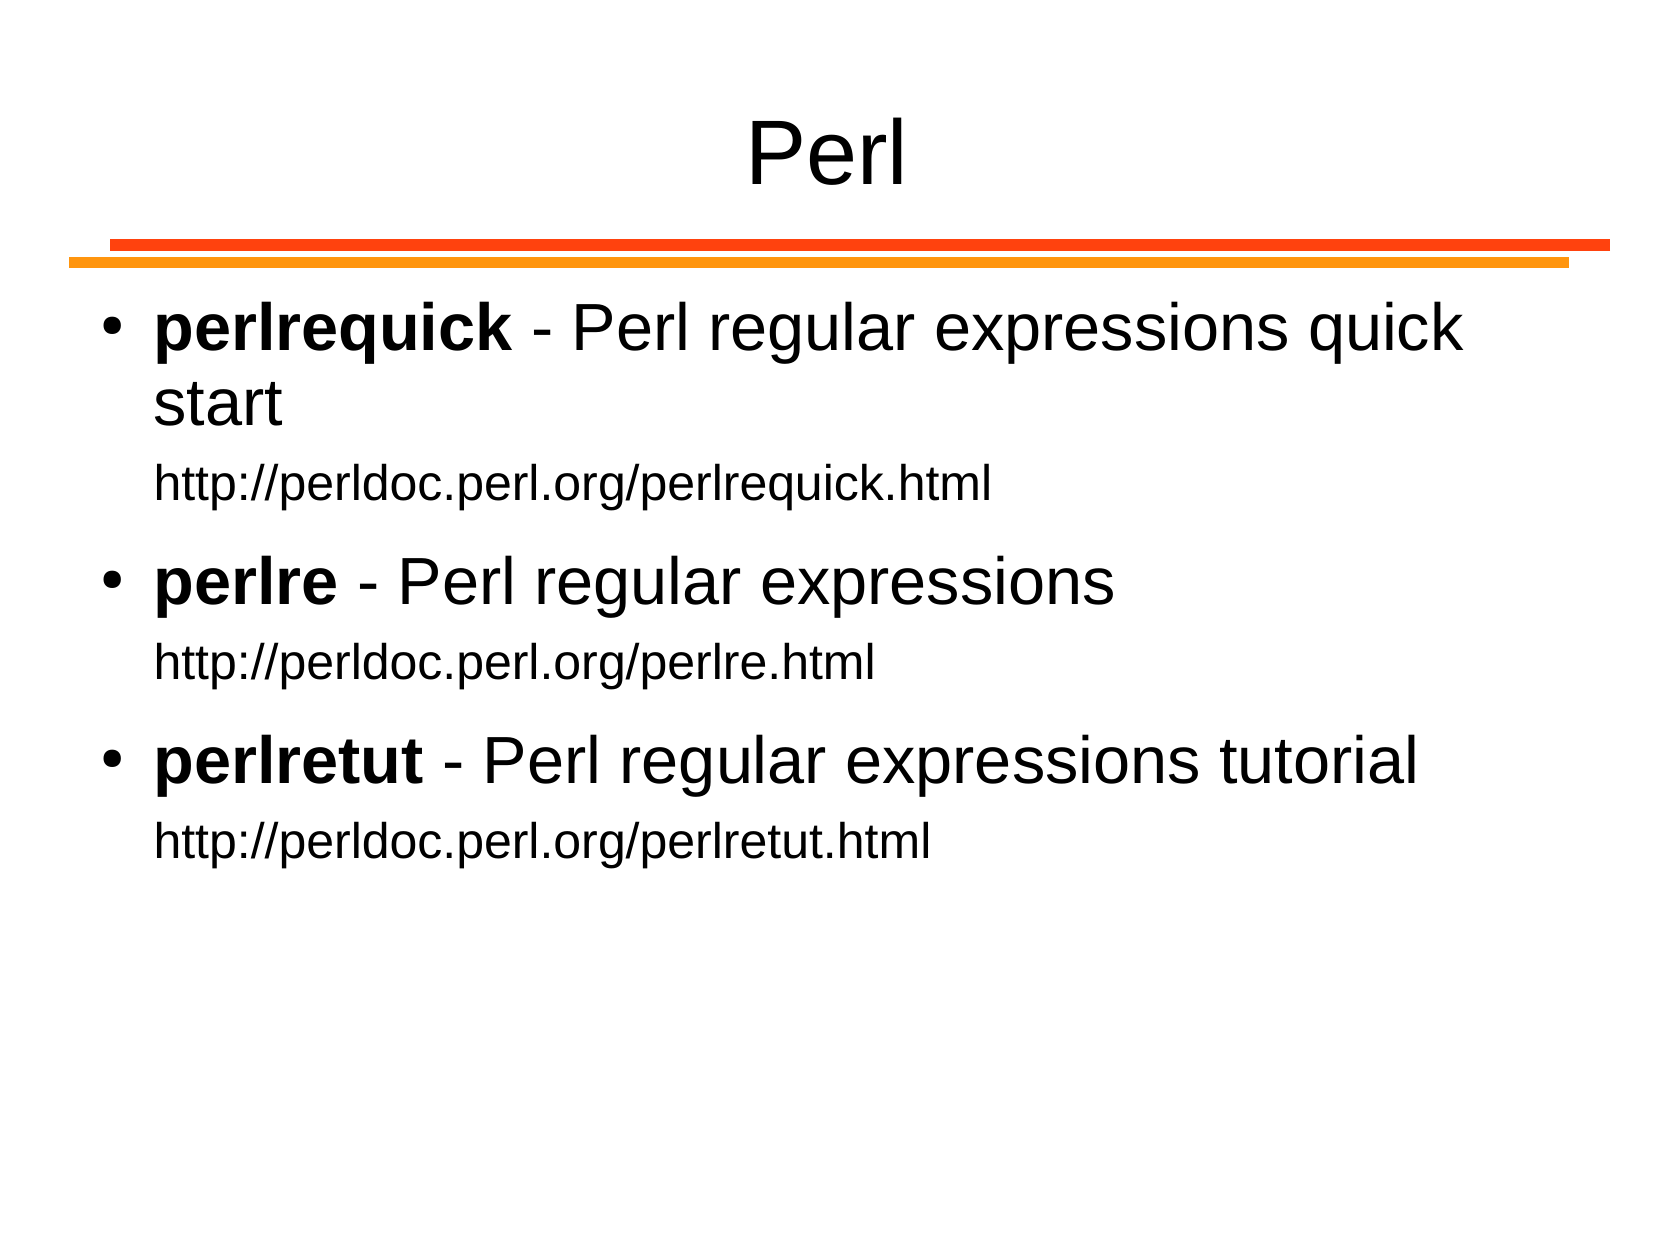

# Perl
perlrequick - Perl regular expressions quick start
http://perldoc.perl.org/perlrequick.html
perlre - Perl regular expressions
http://perldoc.perl.org/perlre.html
perlretut - Perl regular expressions tutorial
http://perldoc.perl.org/perlretut.html